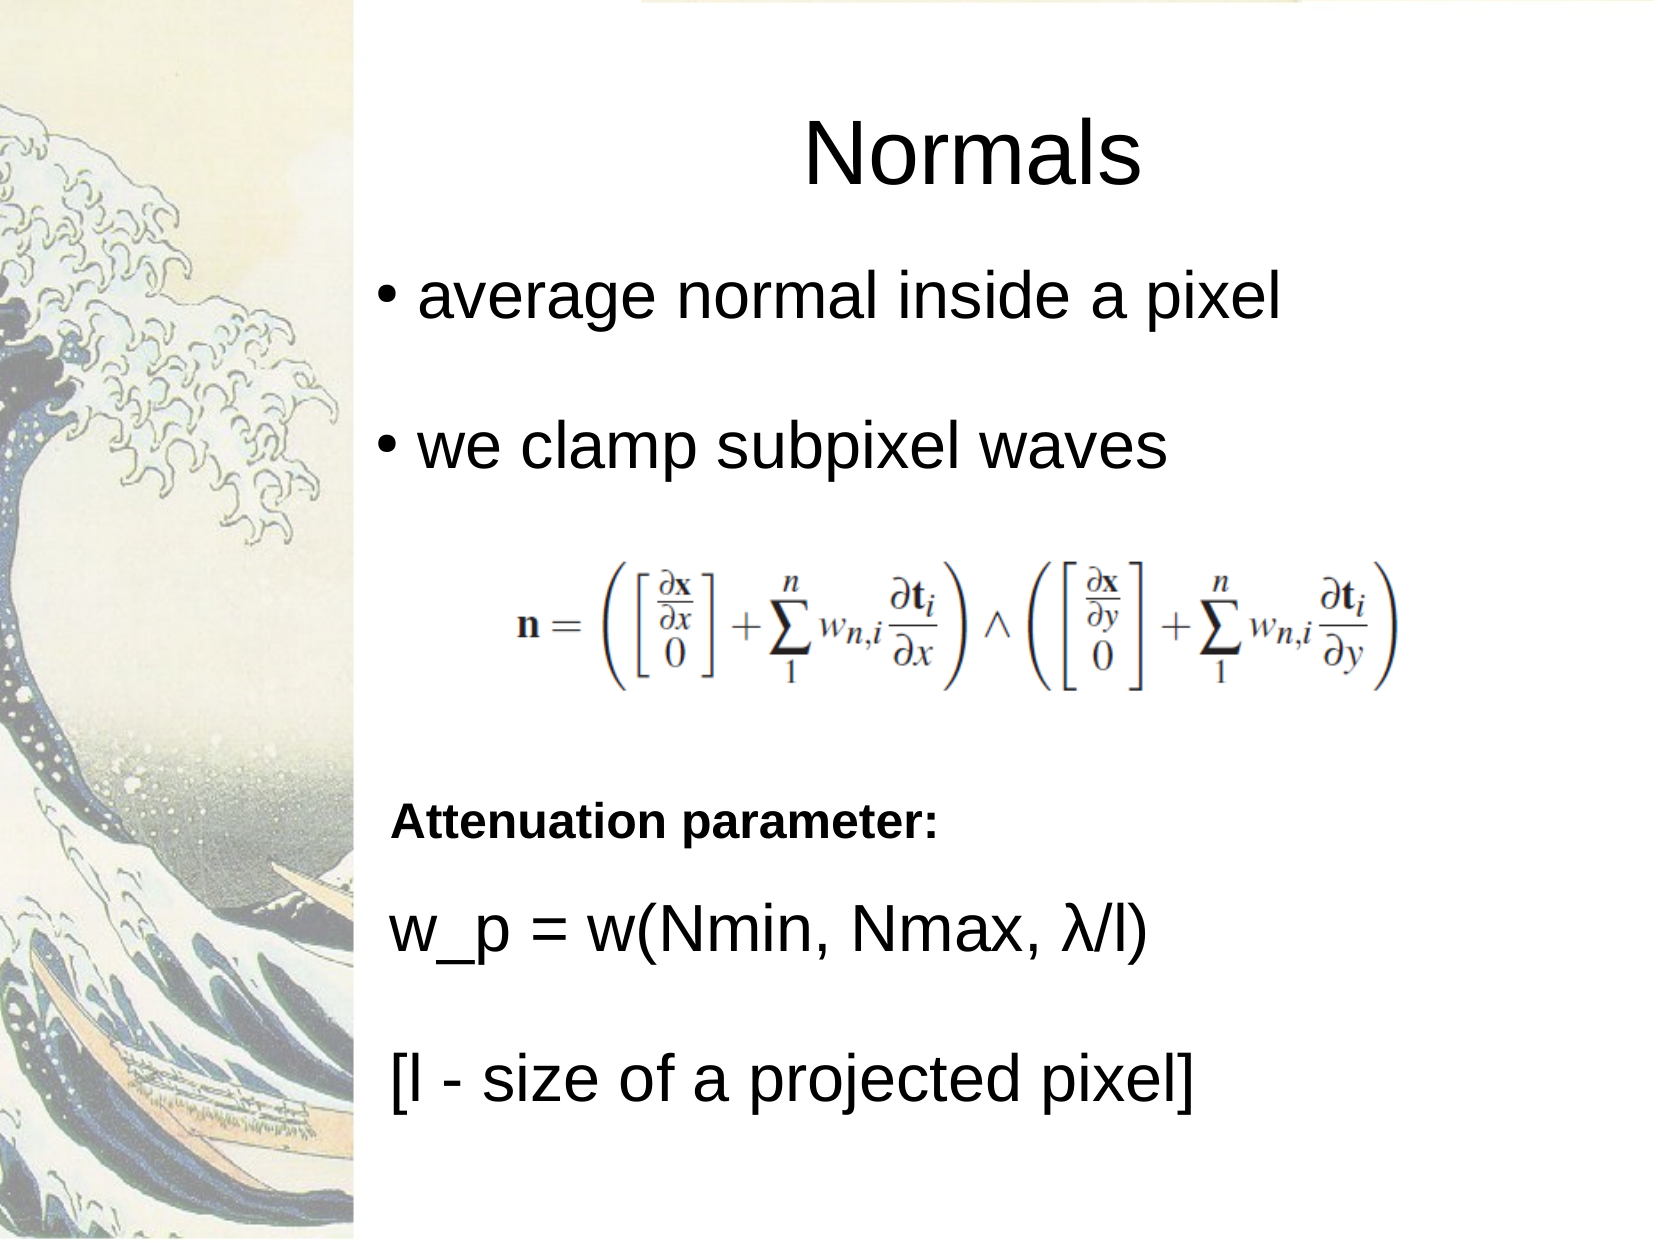

# Normals
 average normal inside a pixel
 we clamp subpixel waves
Attenuation parameter:
w_p = w(Nmin, Nmax, λ/l)
[l - size of a projected pixel]